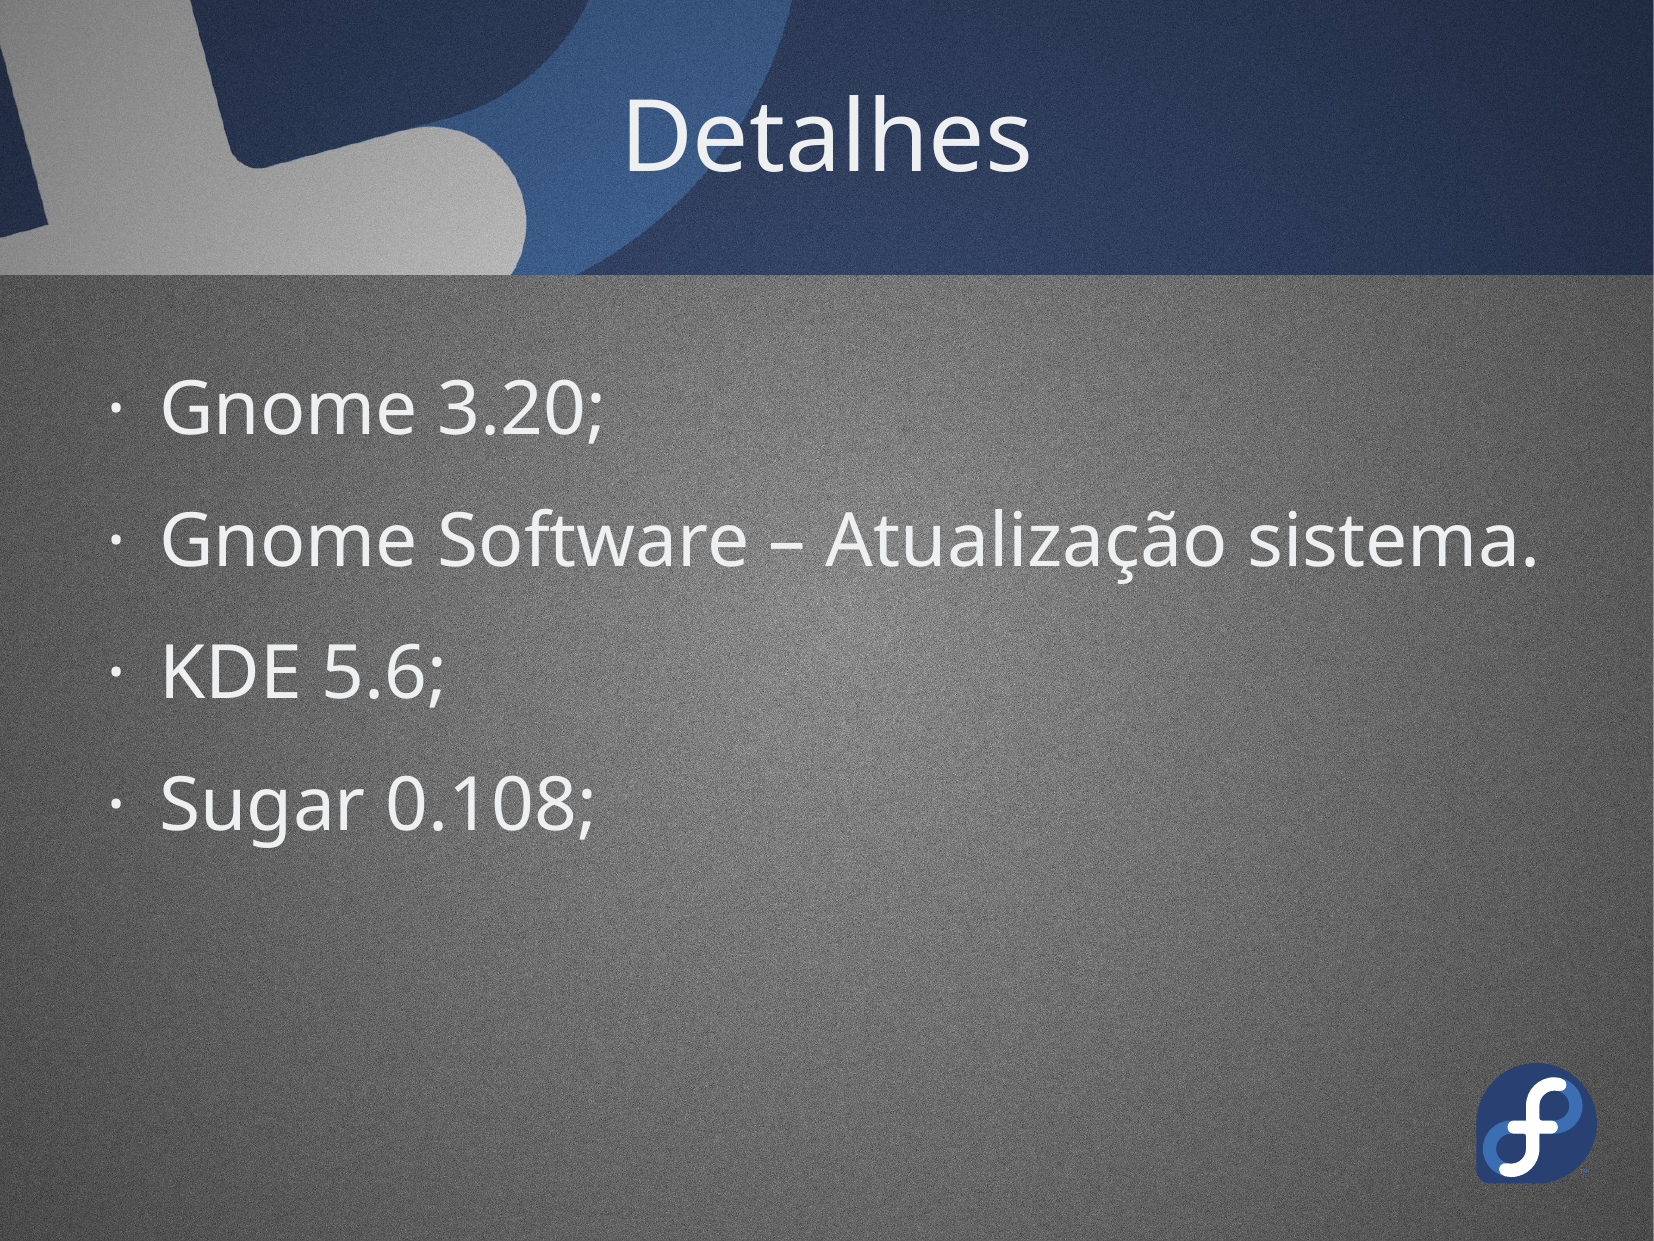

# Detalhes
Gnome 3.20;
Gnome Software – Atualização sistema.
KDE 5.6;
Sugar 0.108;